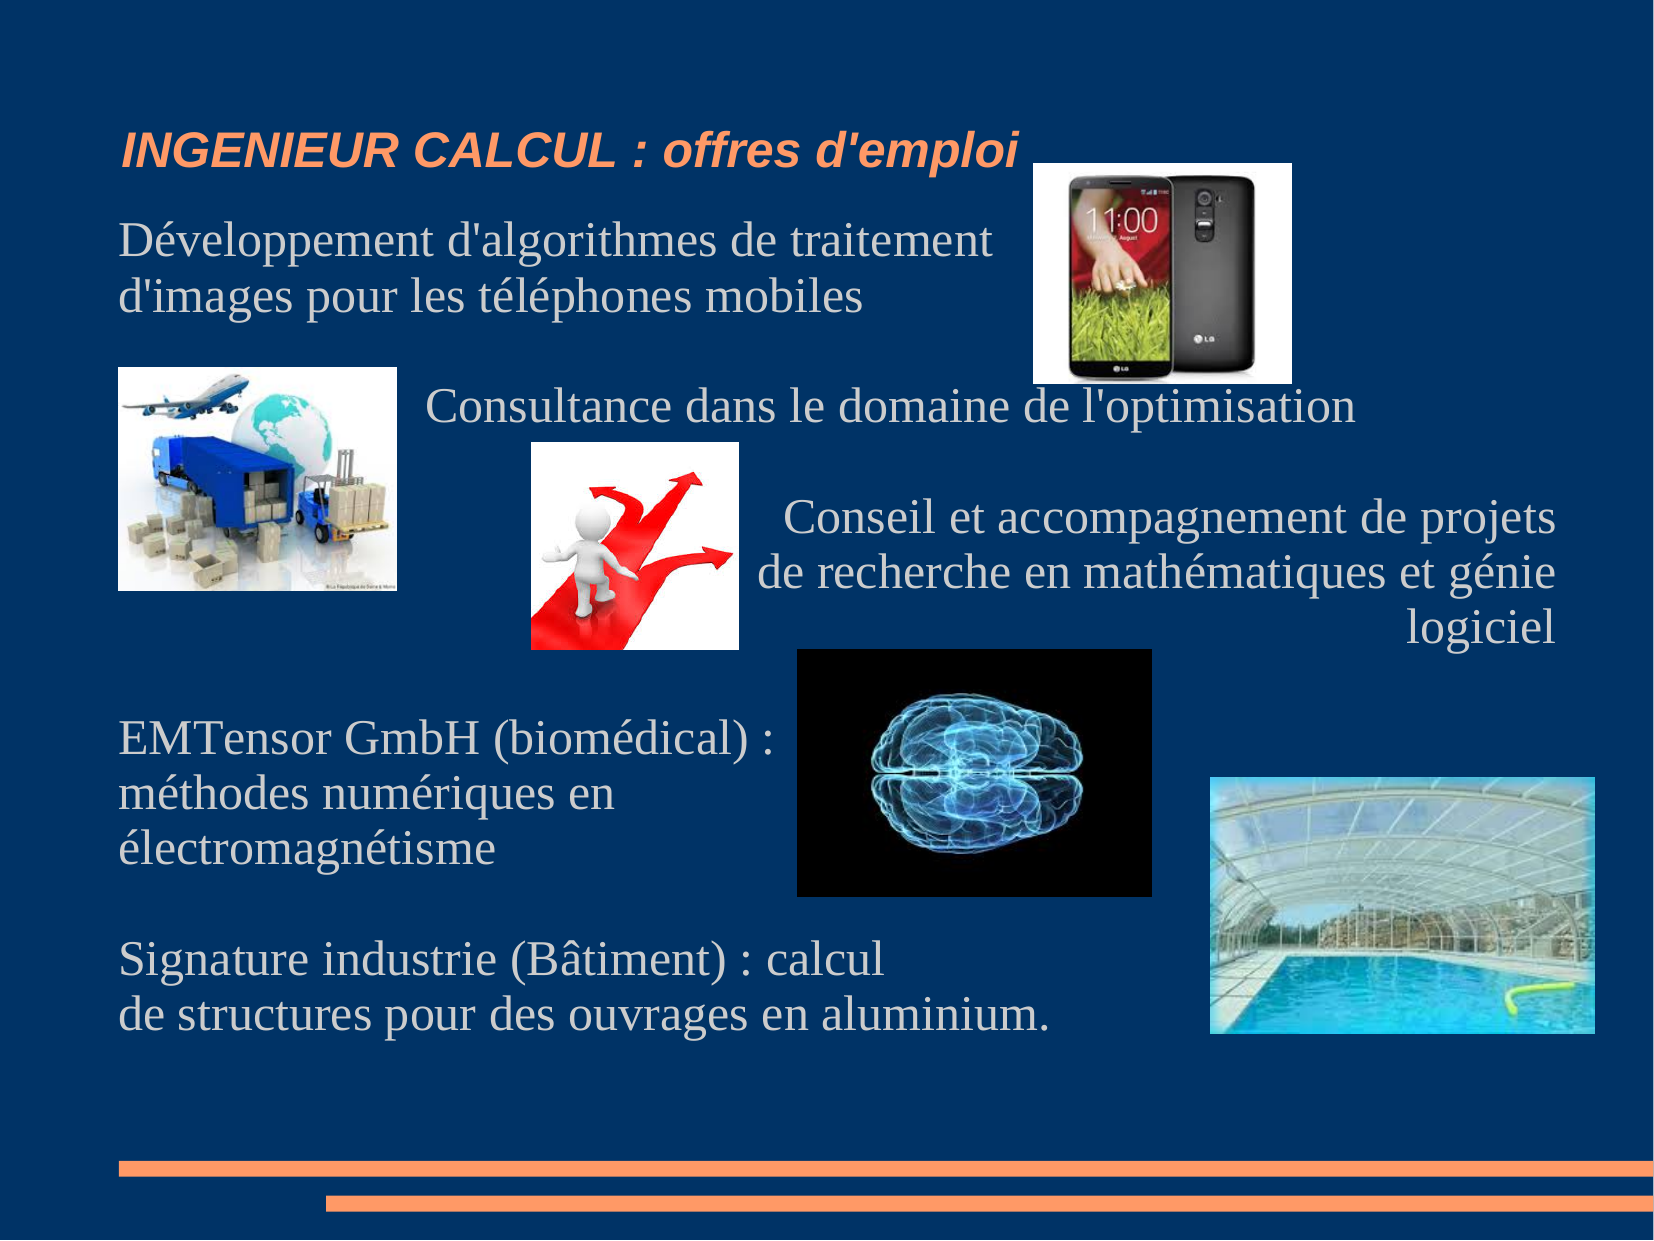

# INGENIEUR CALCUL : offres d'emploi
Développement d'algorithmes de traitement
d'images pour les téléphones mobiles
Consultance dans le domaine de l'optimisation
Conseil et accompagnement de projets
de recherche en mathématiques et génie
logiciel
EMTensor GmbH (biomédical) :
méthodes numériques en
électromagnétisme
Signature industrie (Bâtiment) : calcul
de structures pour des ouvrages en aluminium.